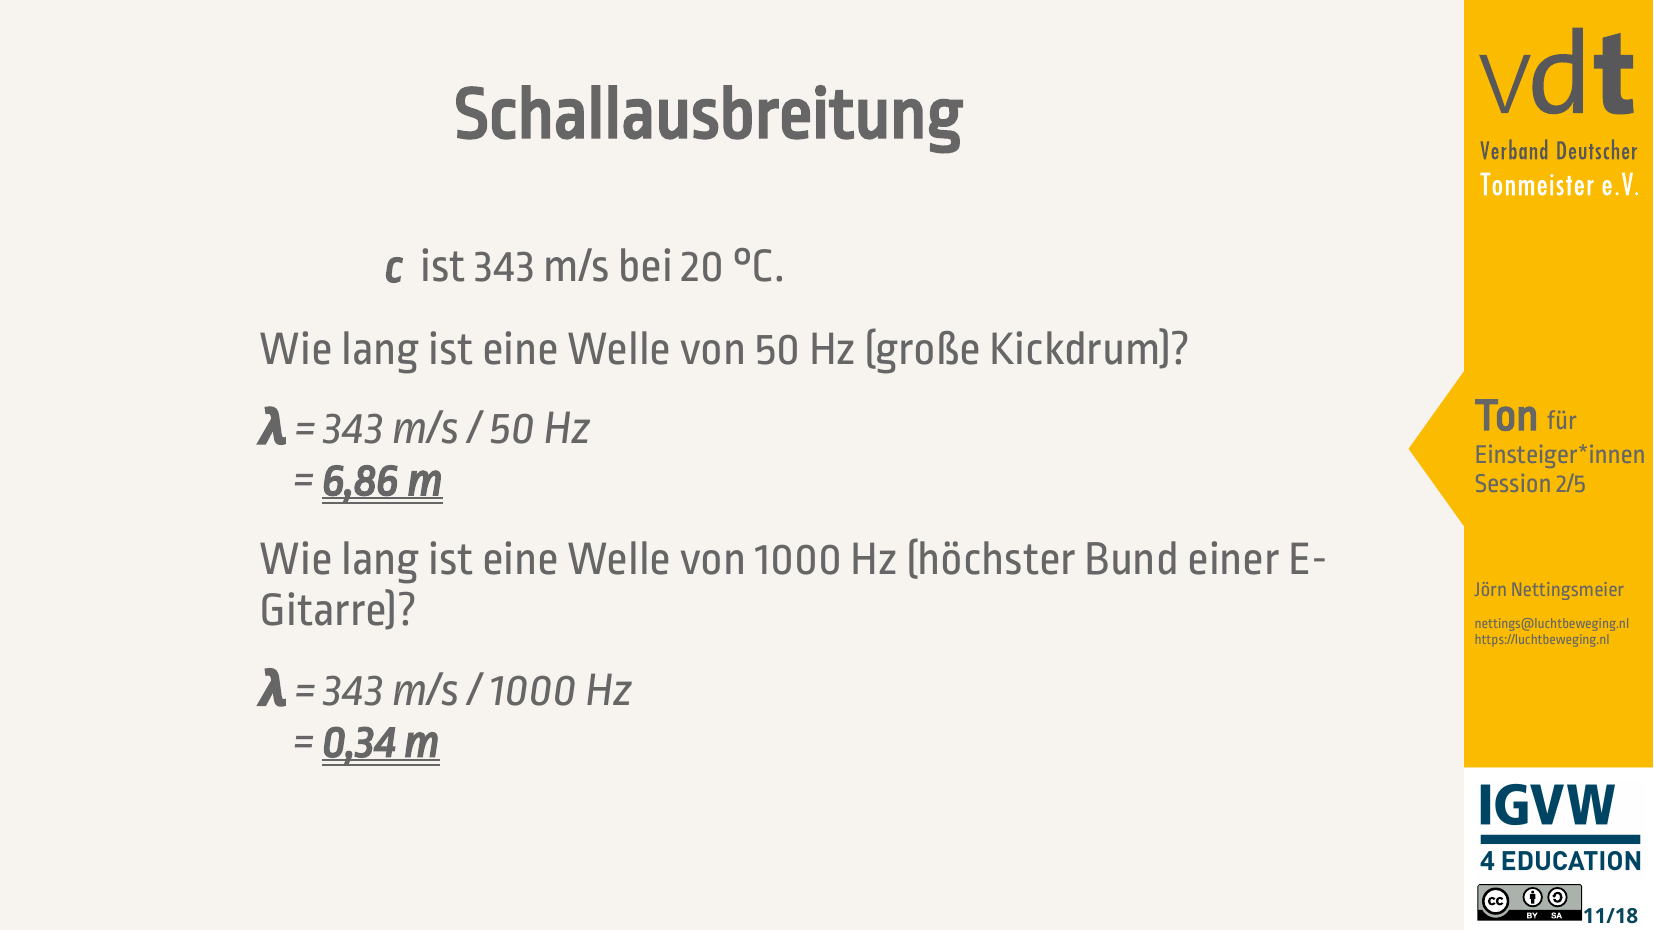

# Schallausbreitung
 c ist 343 m/s bei 20 °C.
Wie lang ist eine Welle von 50 Hz (große Kickdrum)?
λ = 343 m/s / 50 Hz
 = 6,86 m
Wie lang ist eine Welle von 1000 Hz (höchster Bund einer E-Gitarre)?
λ = 343 m/s / 1000 Hz
 = 0,34 m